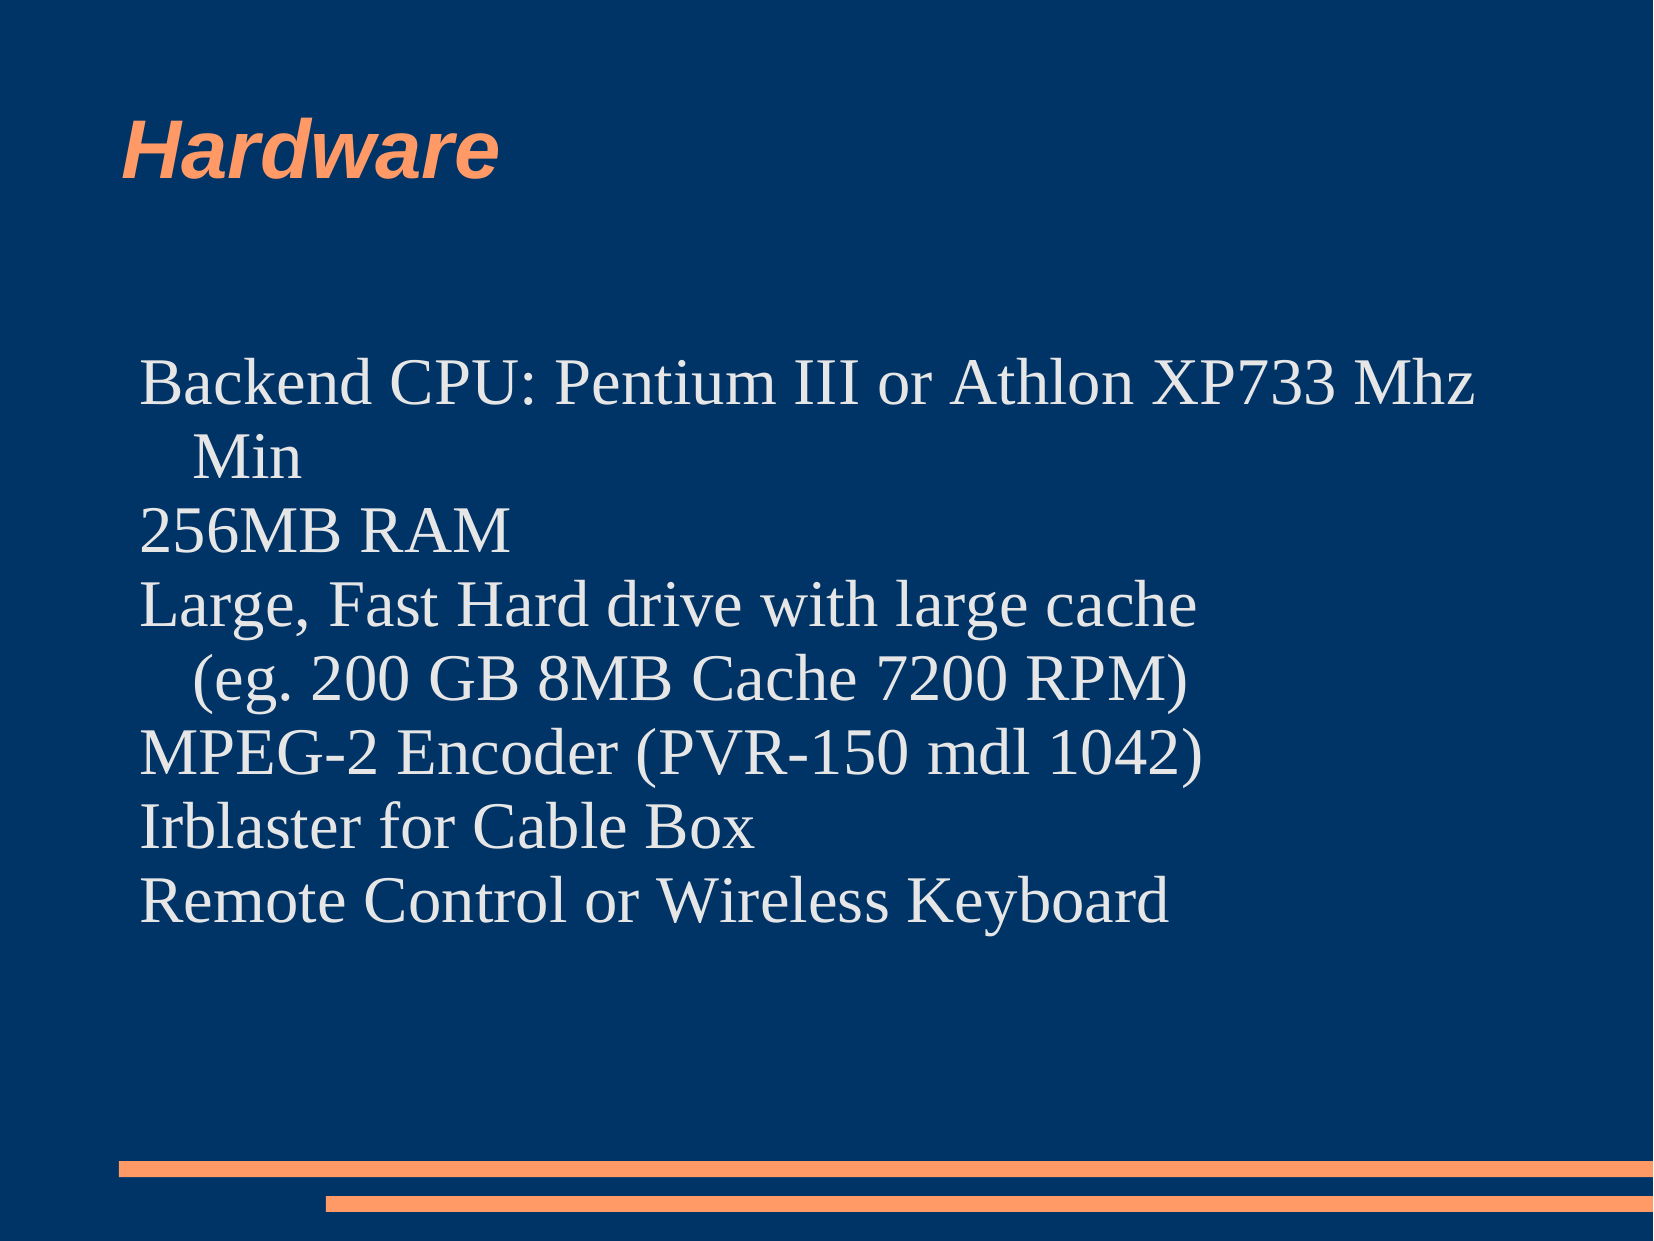

# Hardware
Backend CPU: Pentium III or Athlon XP733 Mhz Min
256MB RAM
Large, Fast Hard drive with large cache
(eg. 200 GB 8MB Cache 7200 RPM)
MPEG-2 Encoder (PVR-150 mdl 1042)
Irblaster for Cable Box
Remote Control or Wireless Keyboard